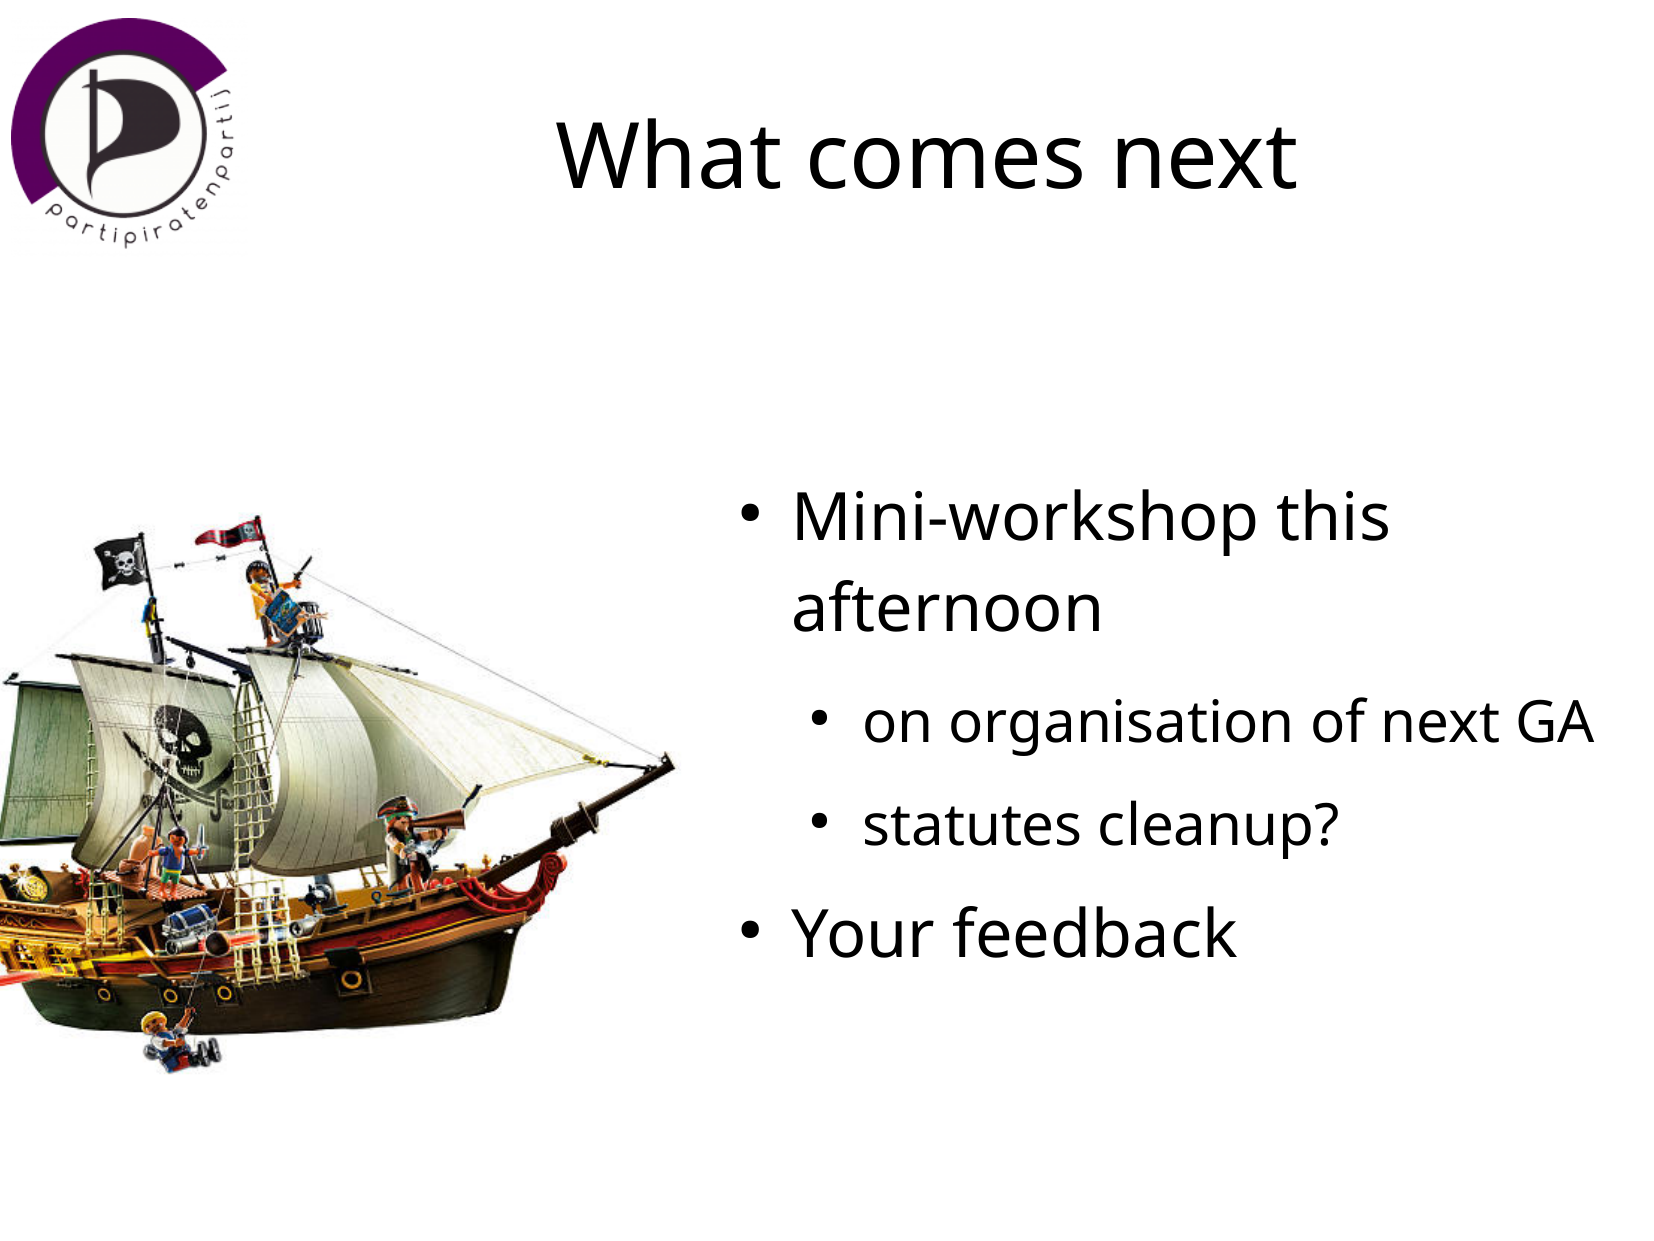

# What comes next
Mini-workshop this afternoon
on organisation of next GA
statutes cleanup?
Your feedback